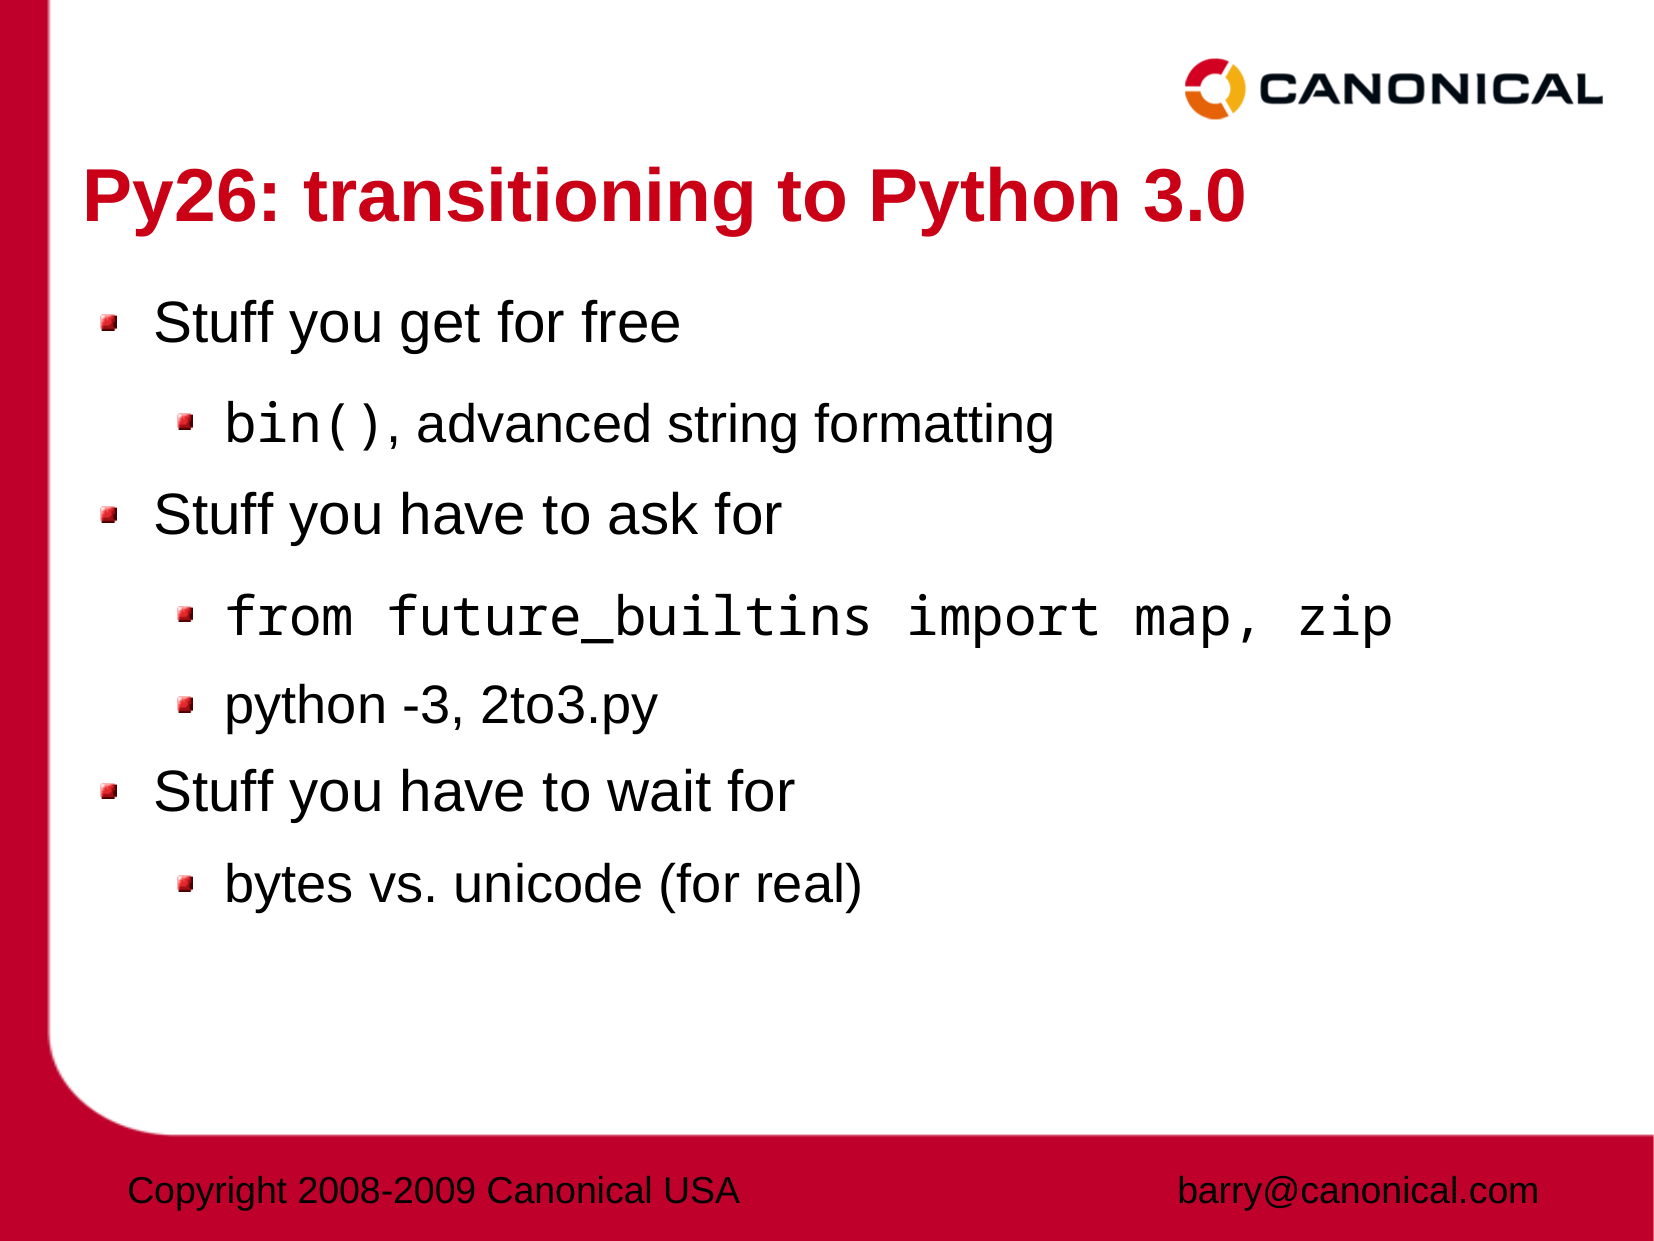

# Py26: transitioning to Python 3.0
Stuff you get for free
bin(), advanced string formatting
Stuff you have to ask for
from future_builtins import map, zip
python -3, 2to3.py
Stuff you have to wait for
bytes vs. unicode (for real)